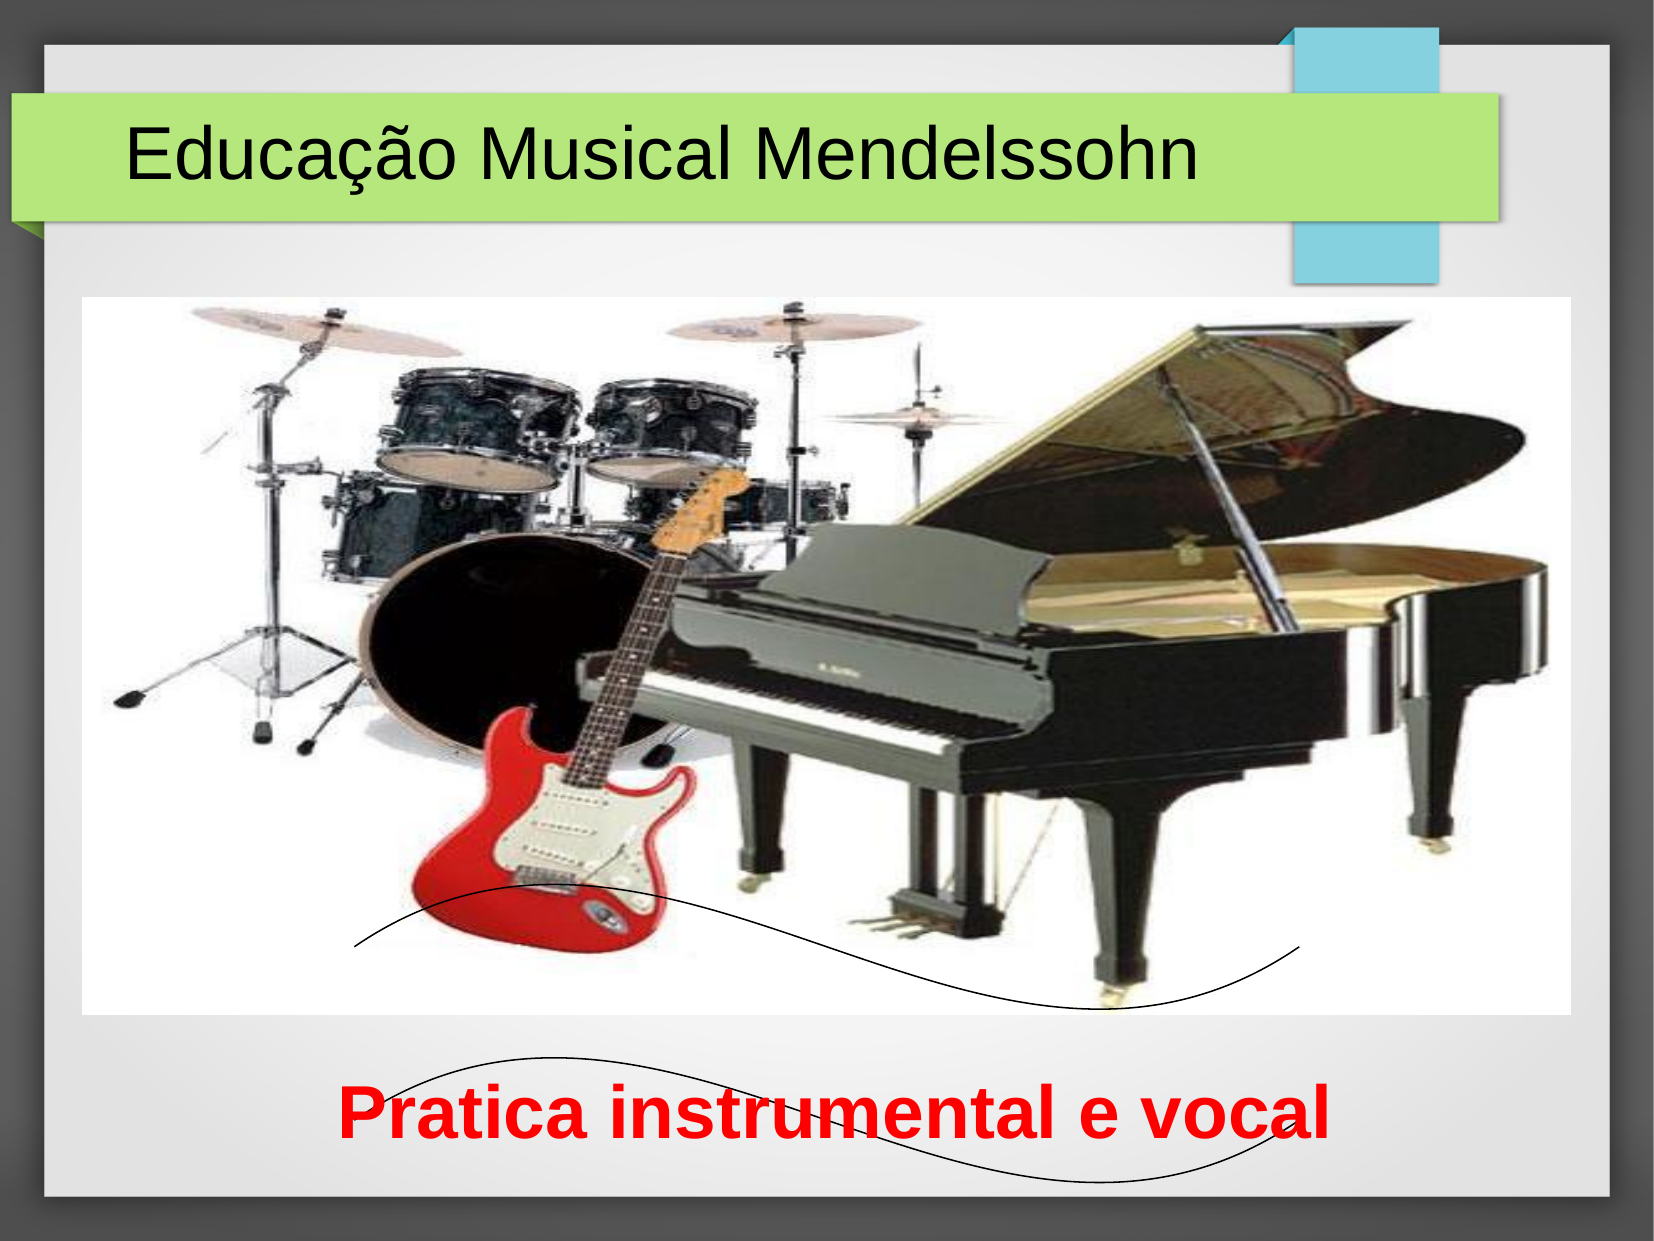

# Educação Musical Mendelssohn
 Pratica instrumental e vocal